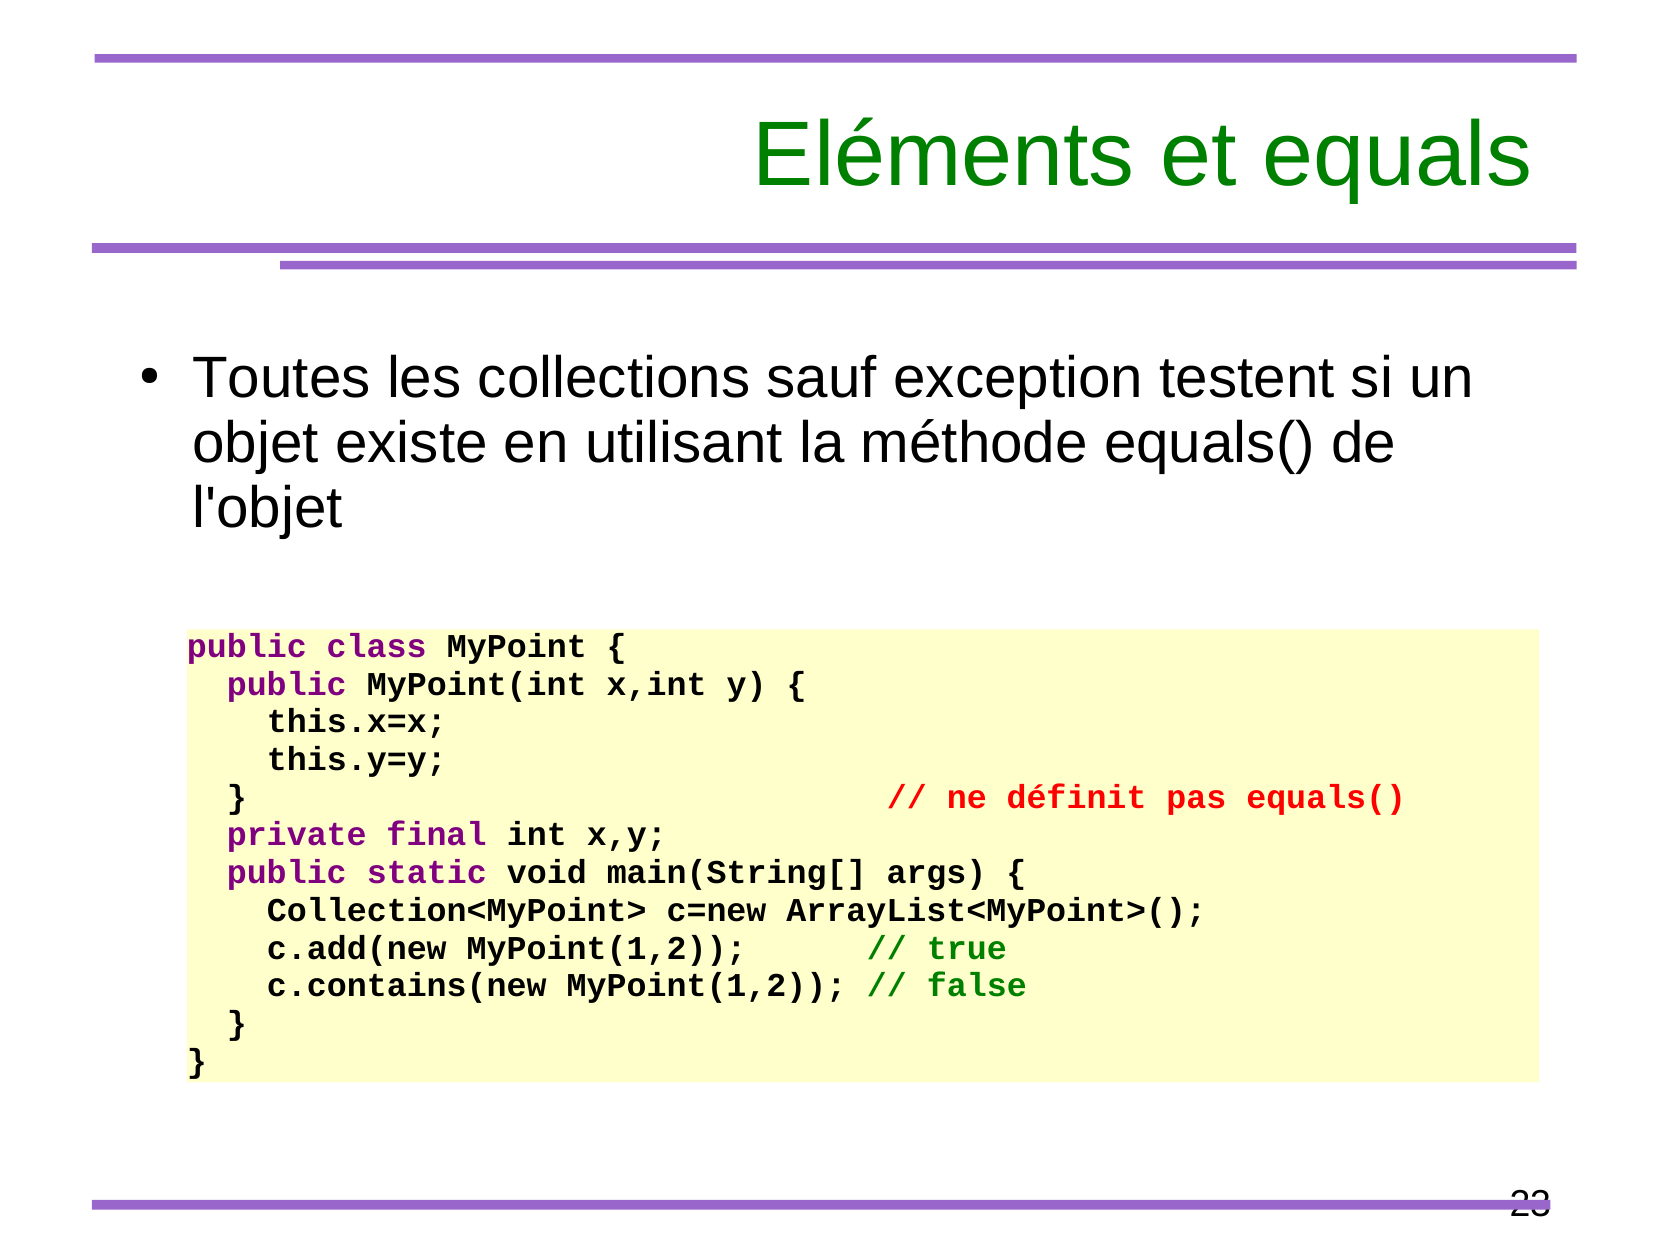

# Eléments et equals
Toutes les collections sauf exception testent si un objet existe en utilisant la méthode equals() de l'objet
public class MyPoint {
 public MyPoint(int x,int y) {
 this.x=x;
 this.y=y;
 } // ne définit pas equals()
 private final int x,y;
 public static void main(String[] args) {
 Collection<MyPoint> c=new ArrayList<MyPoint>();
 c.add(new MyPoint(1,2)); // true
 c.contains(new MyPoint(1,2)); // false
 }
}